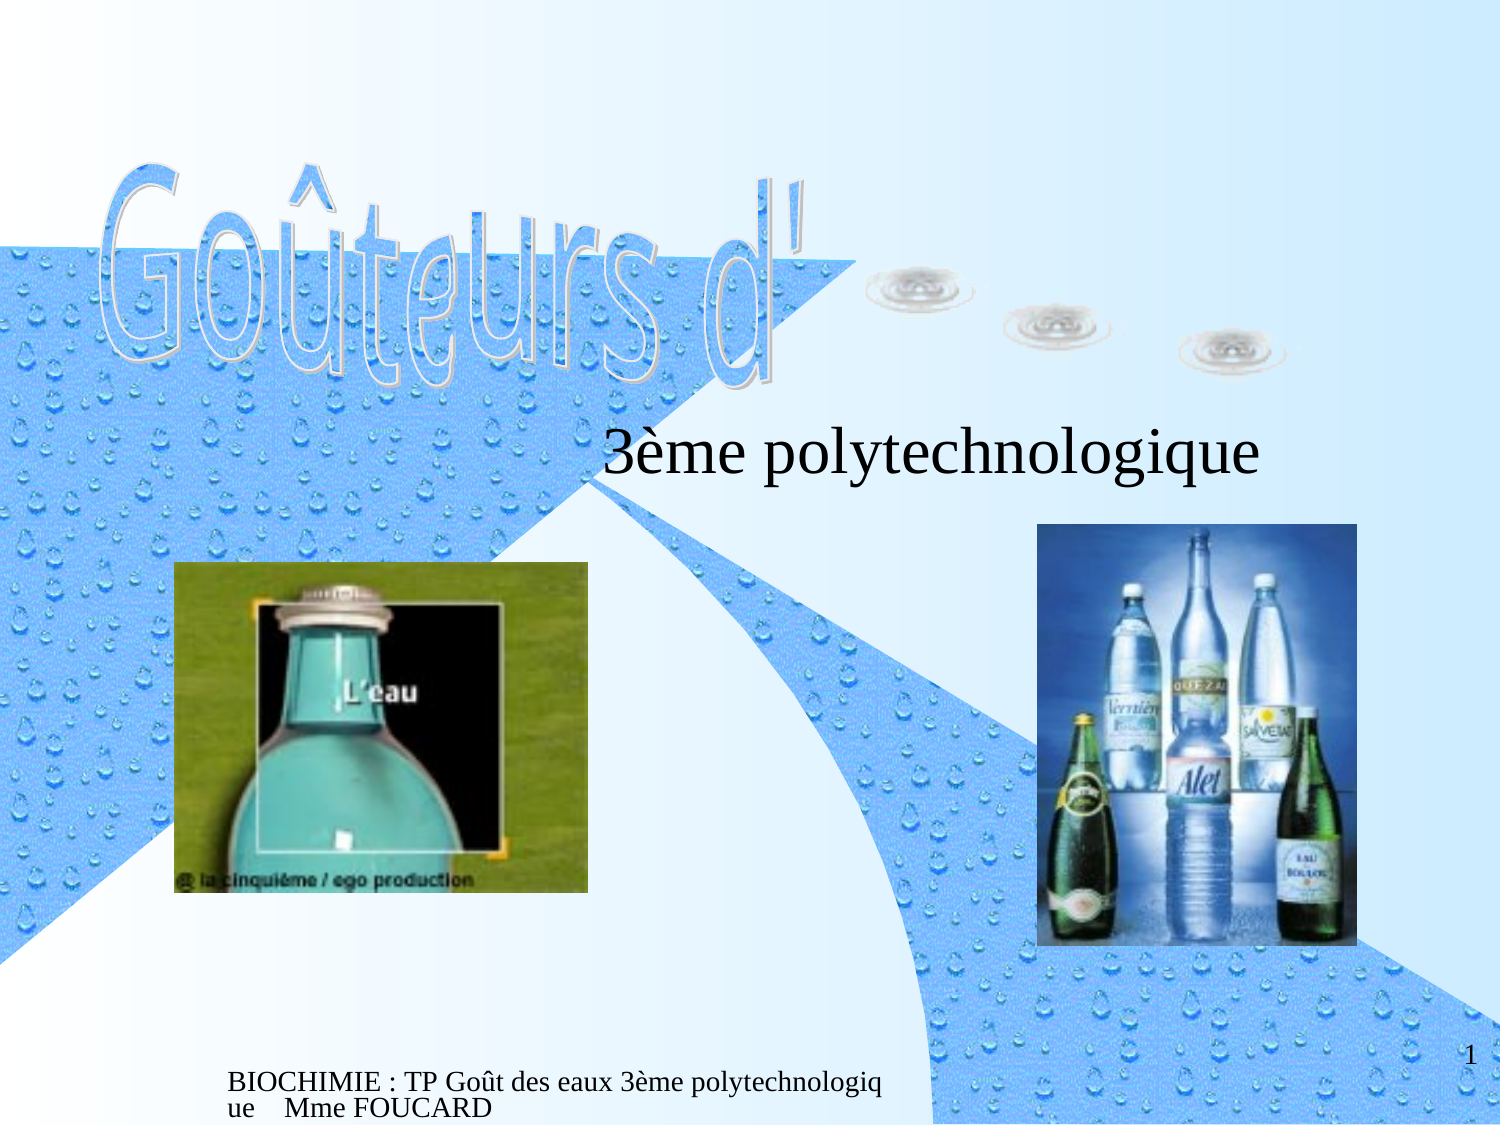

Goûteurs d'
# 3ème polytechnologique
1
BIOCHIMIE : TP Goût des eaux 3ème polytechnologique Mme FOUCARD